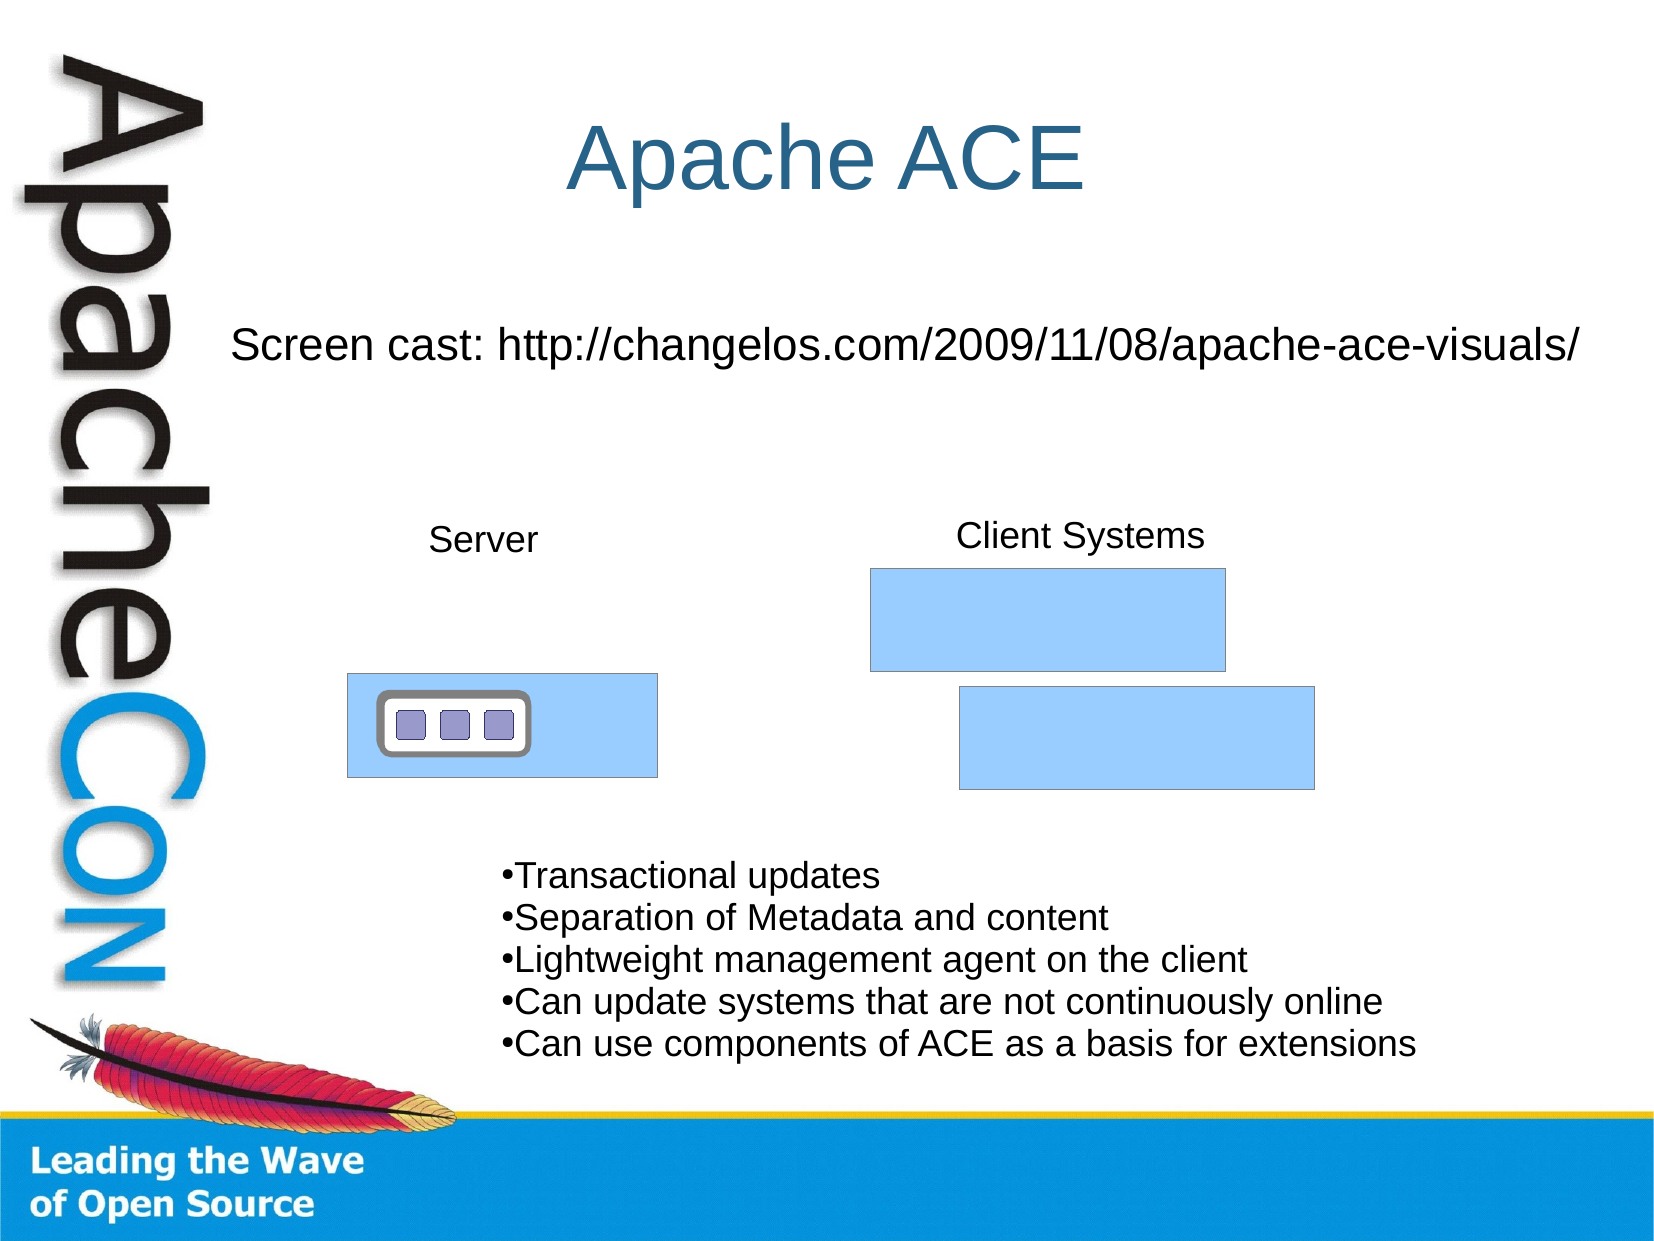

# Apache ACE
Screen cast: http://changelos.com/2009/11/08/apache-ace-visuals/
Client Systems
Server
Transactional updates
Separation of Metadata and content
Lightweight management agent on the client
Can update systems that are not continuously online
Can use components of ACE as a basis for extensions